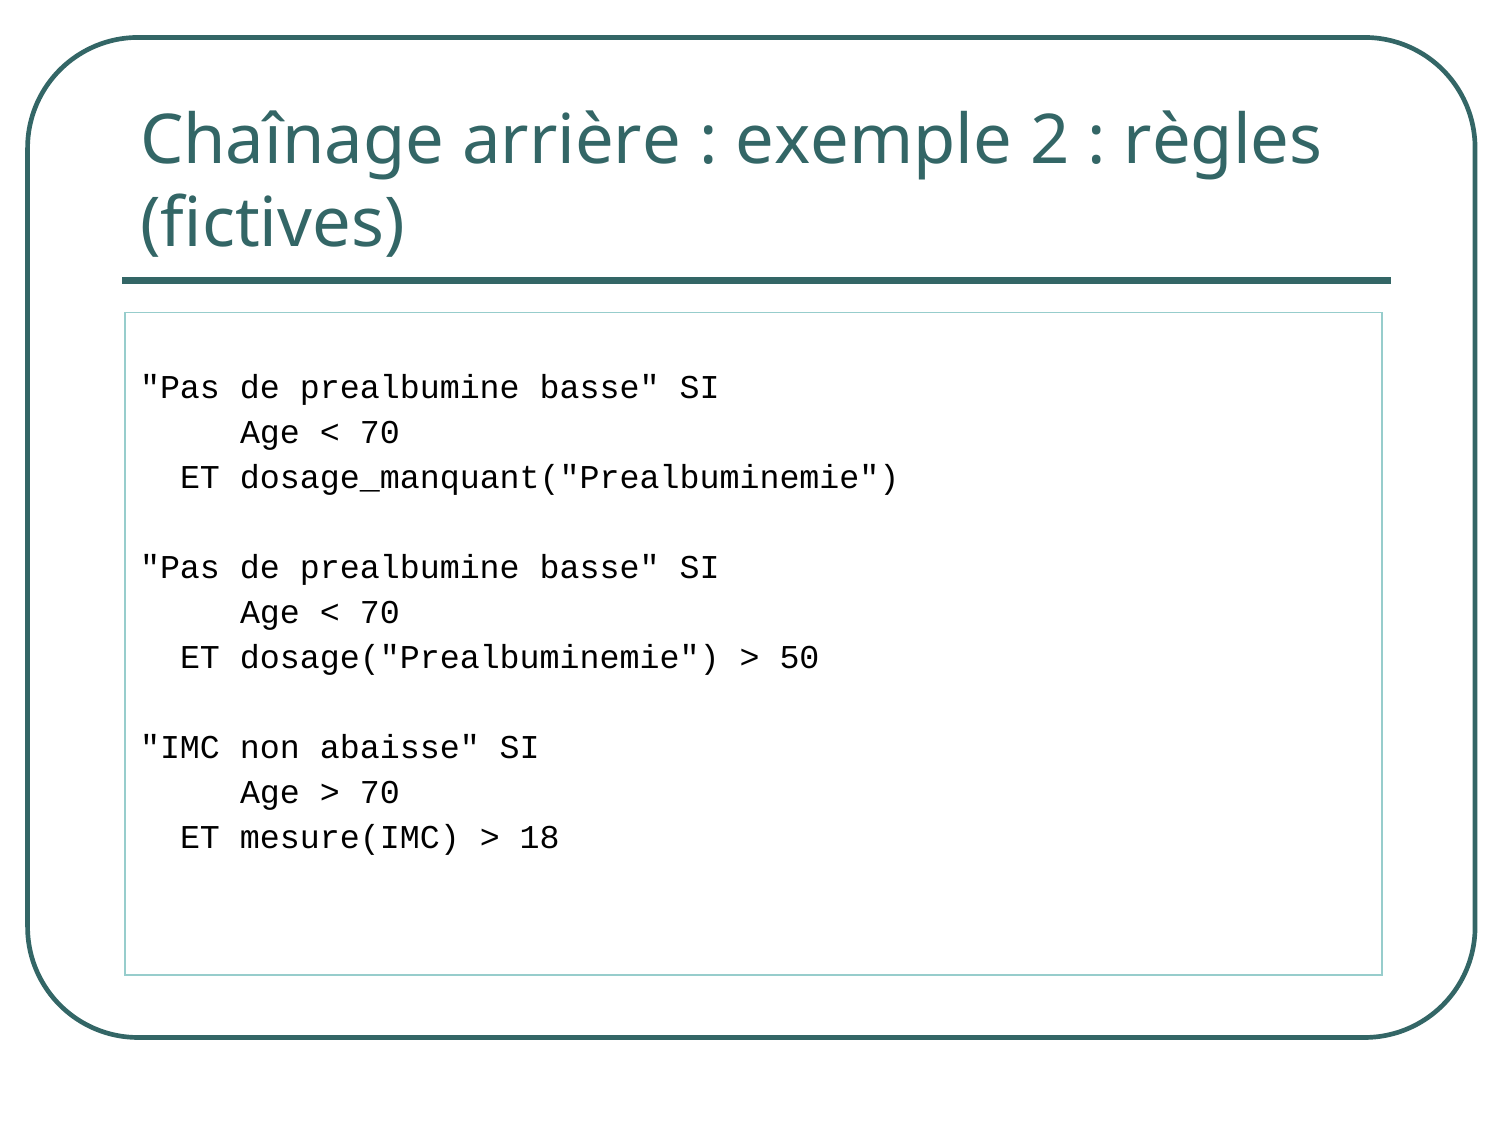

# Chaînage arrière : exemple 2 : règles (fictives)
"Pas de prealbumine basse" SI
 Age < 70
 ET dosage_manquant("Prealbuminemie")
"Pas de prealbumine basse" SI
 Age < 70
 ET dosage("Prealbuminemie") > 50
"IMC non abaisse" SI
 Age > 70
 ET mesure(IMC) > 18